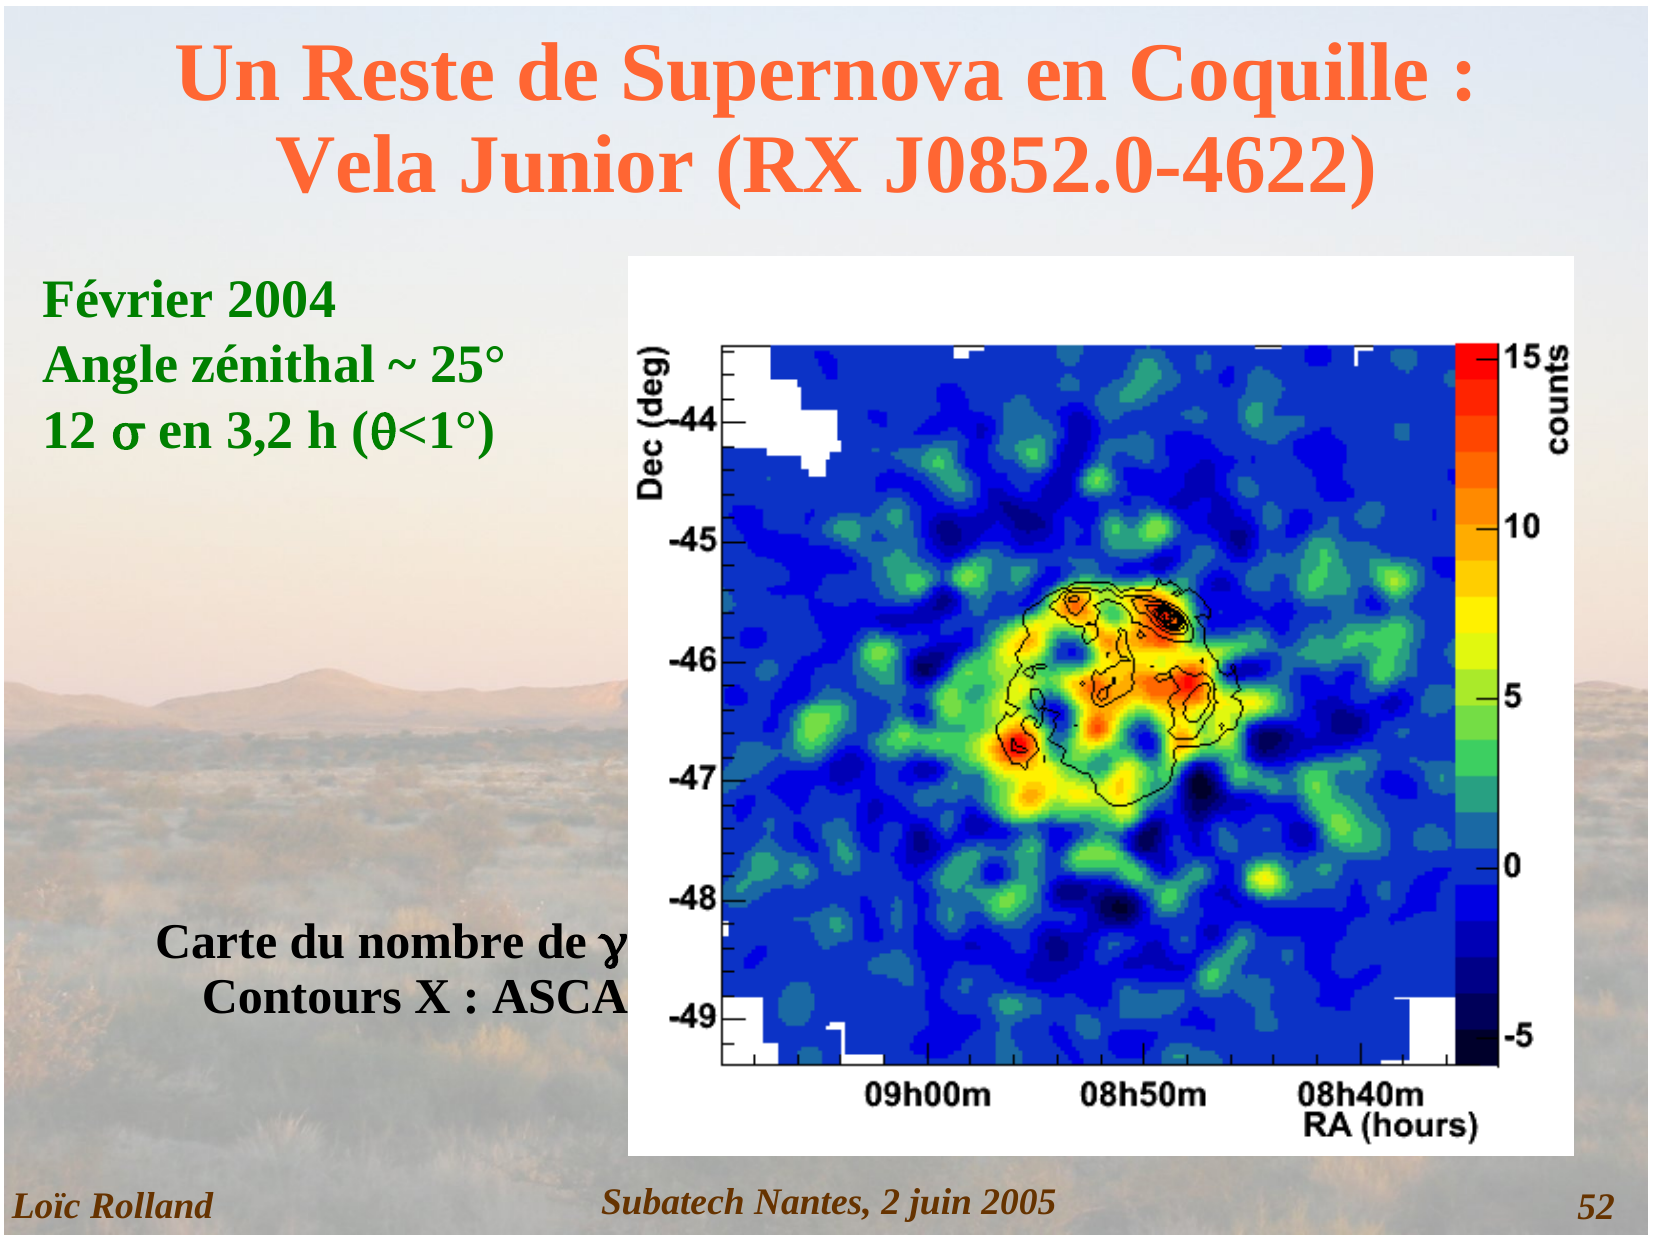

# Un Reste de Supernova en Coquille : Vela Junior (RX J0852.0-4622)
Février 2004
Angle zénithal ~ 25°
12  en 3,2 h (<1°)
Carte du nombre de 
Contours X : ASCA